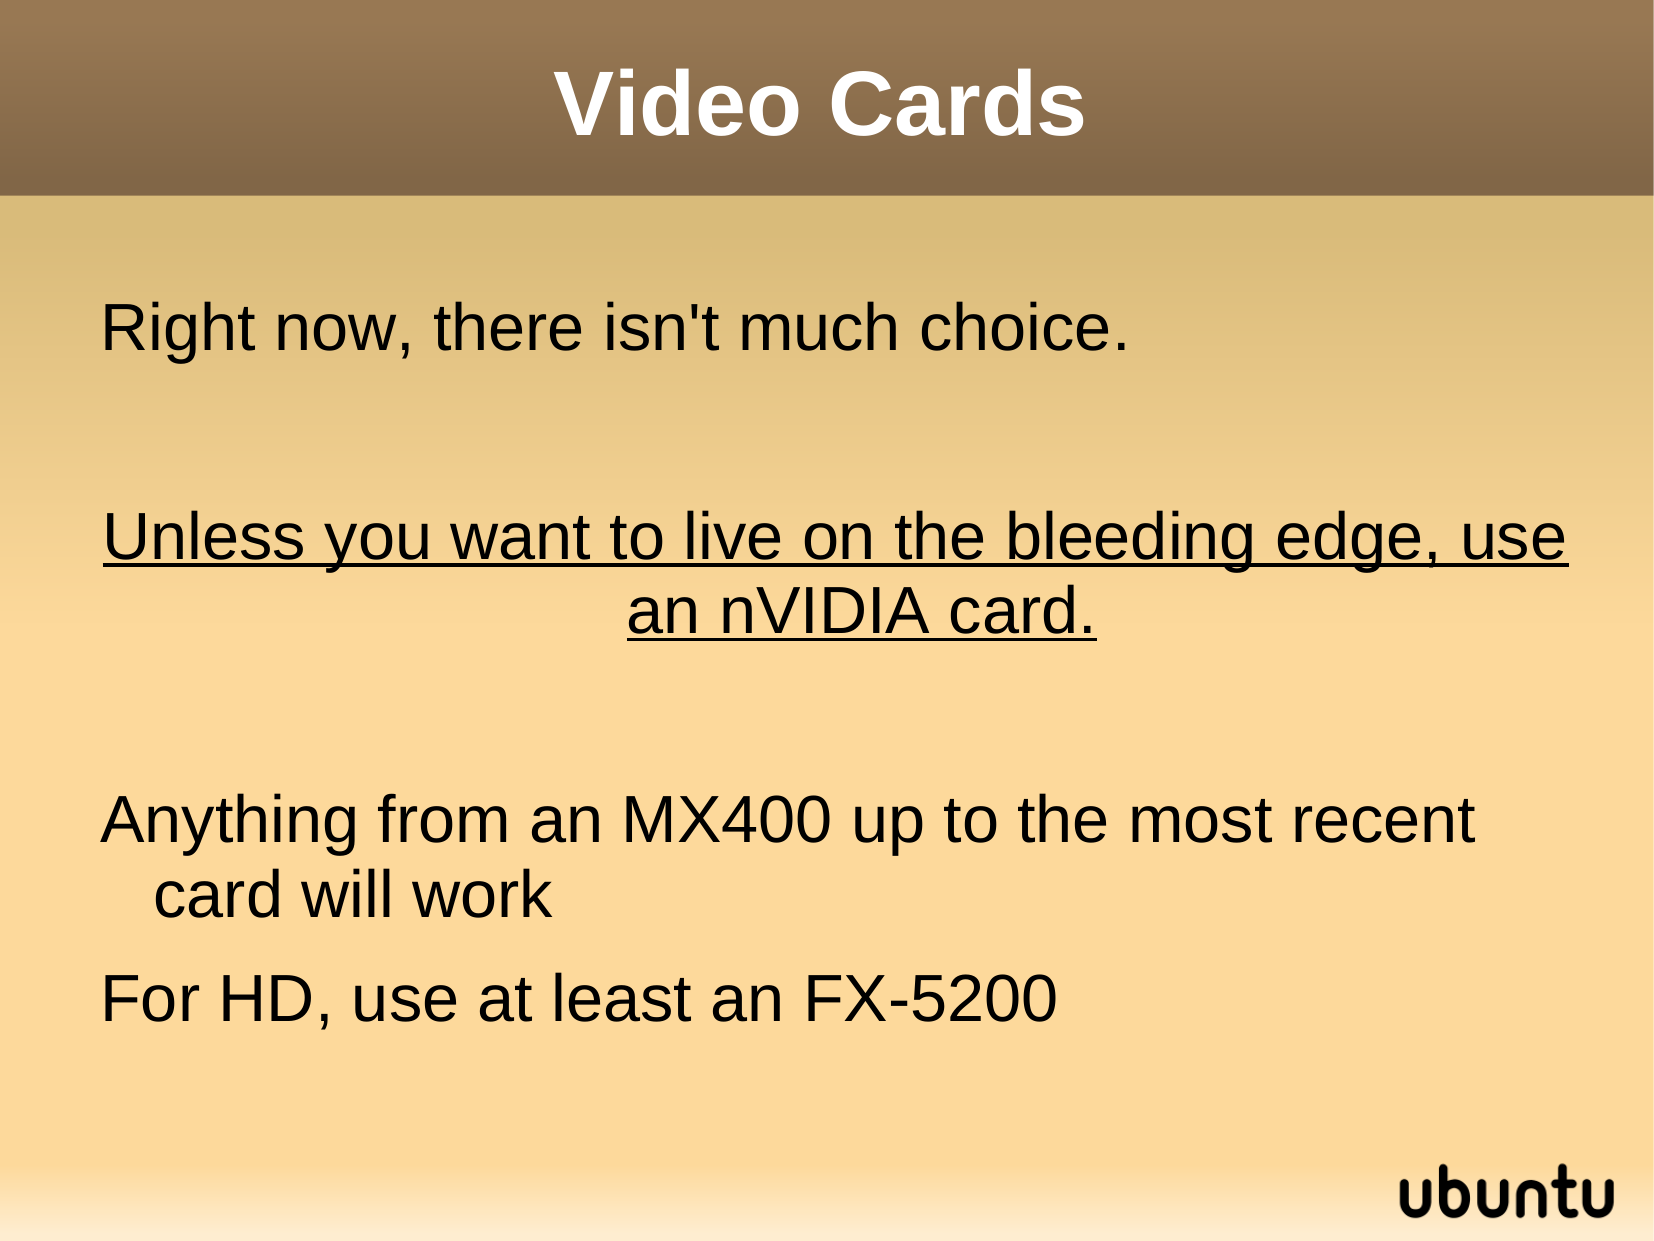

# Video Cards
Right now, there isn't much choice.
Unless you want to live on the bleeding edge, use an nVIDIA card.
Anything from an MX400 up to the most recent card will work
For HD, use at least an FX-5200